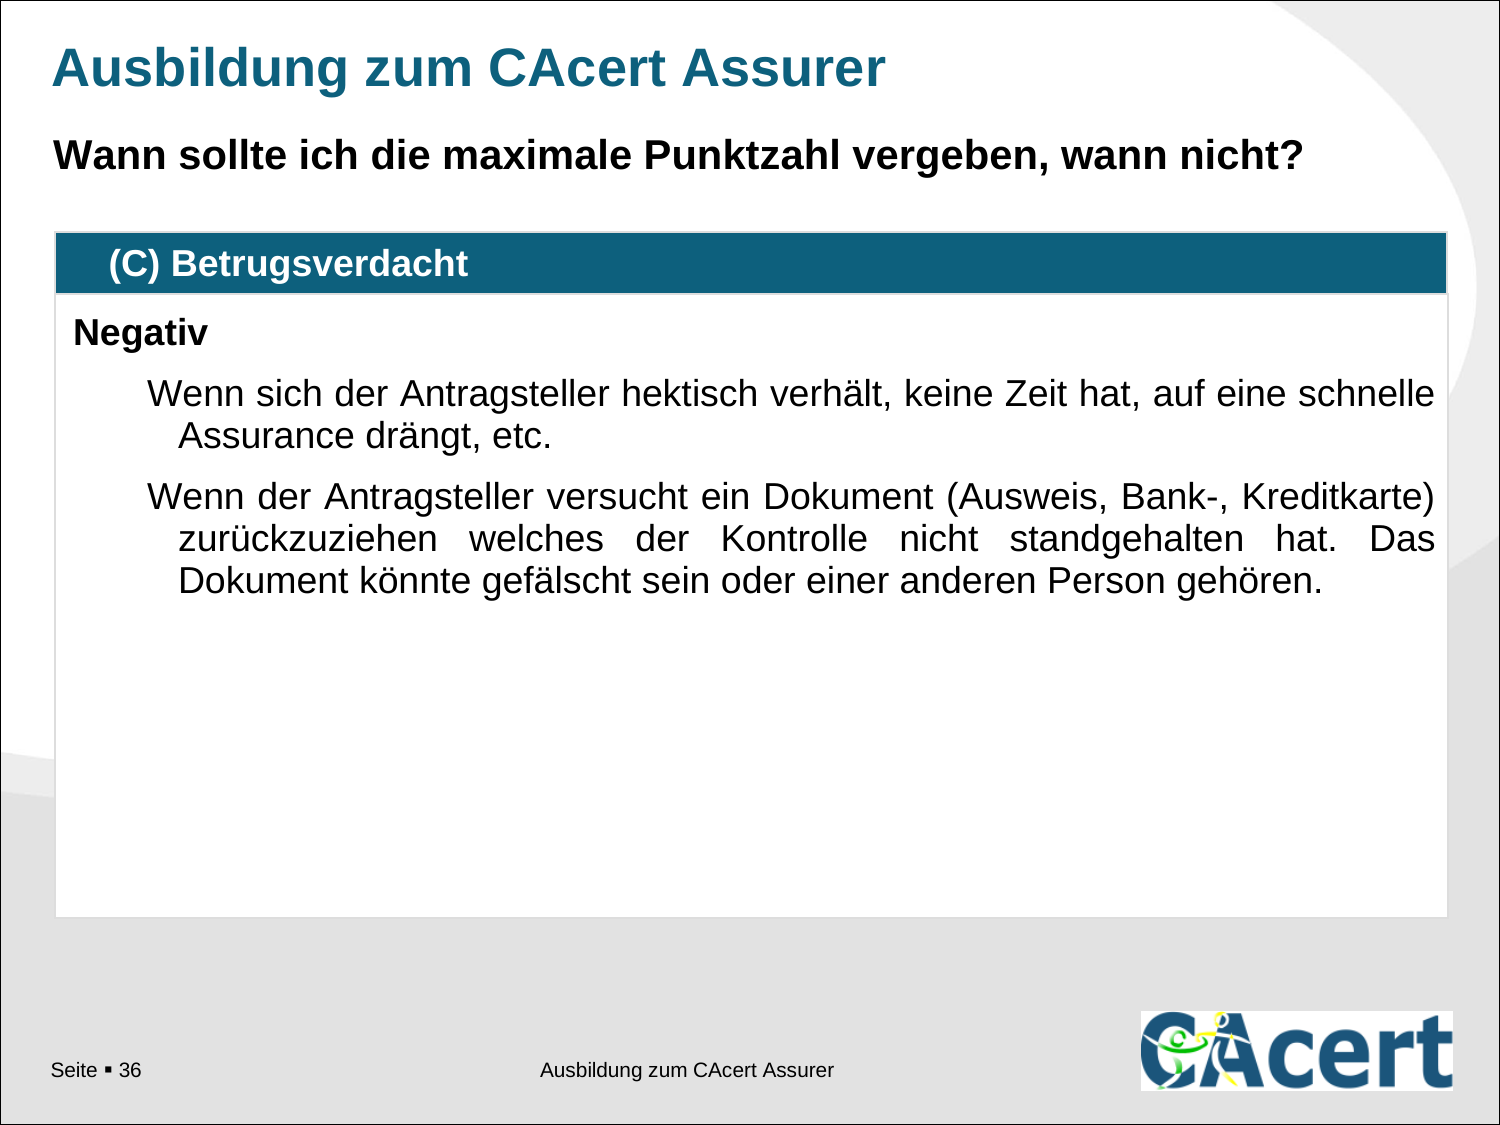

# Ausbildung zum CAcert Assurer
Wann sollte ich die maximale Punktzahl vergeben, wann nicht?
(C) Betrugsverdacht
Negativ
Wenn sich der Antragsteller hektisch verhält, keine Zeit hat, auf eine schnelle Assurance drängt, etc.
Wenn der Antragsteller versucht ein Dokument (Ausweis, Bank-, Kreditkarte) zurückzuziehen welches der Kontrolle nicht standgehalten hat. Das Dokument könnte gefälscht sein oder einer anderen Person gehören.
Ausbildung zum CAcert Assurer